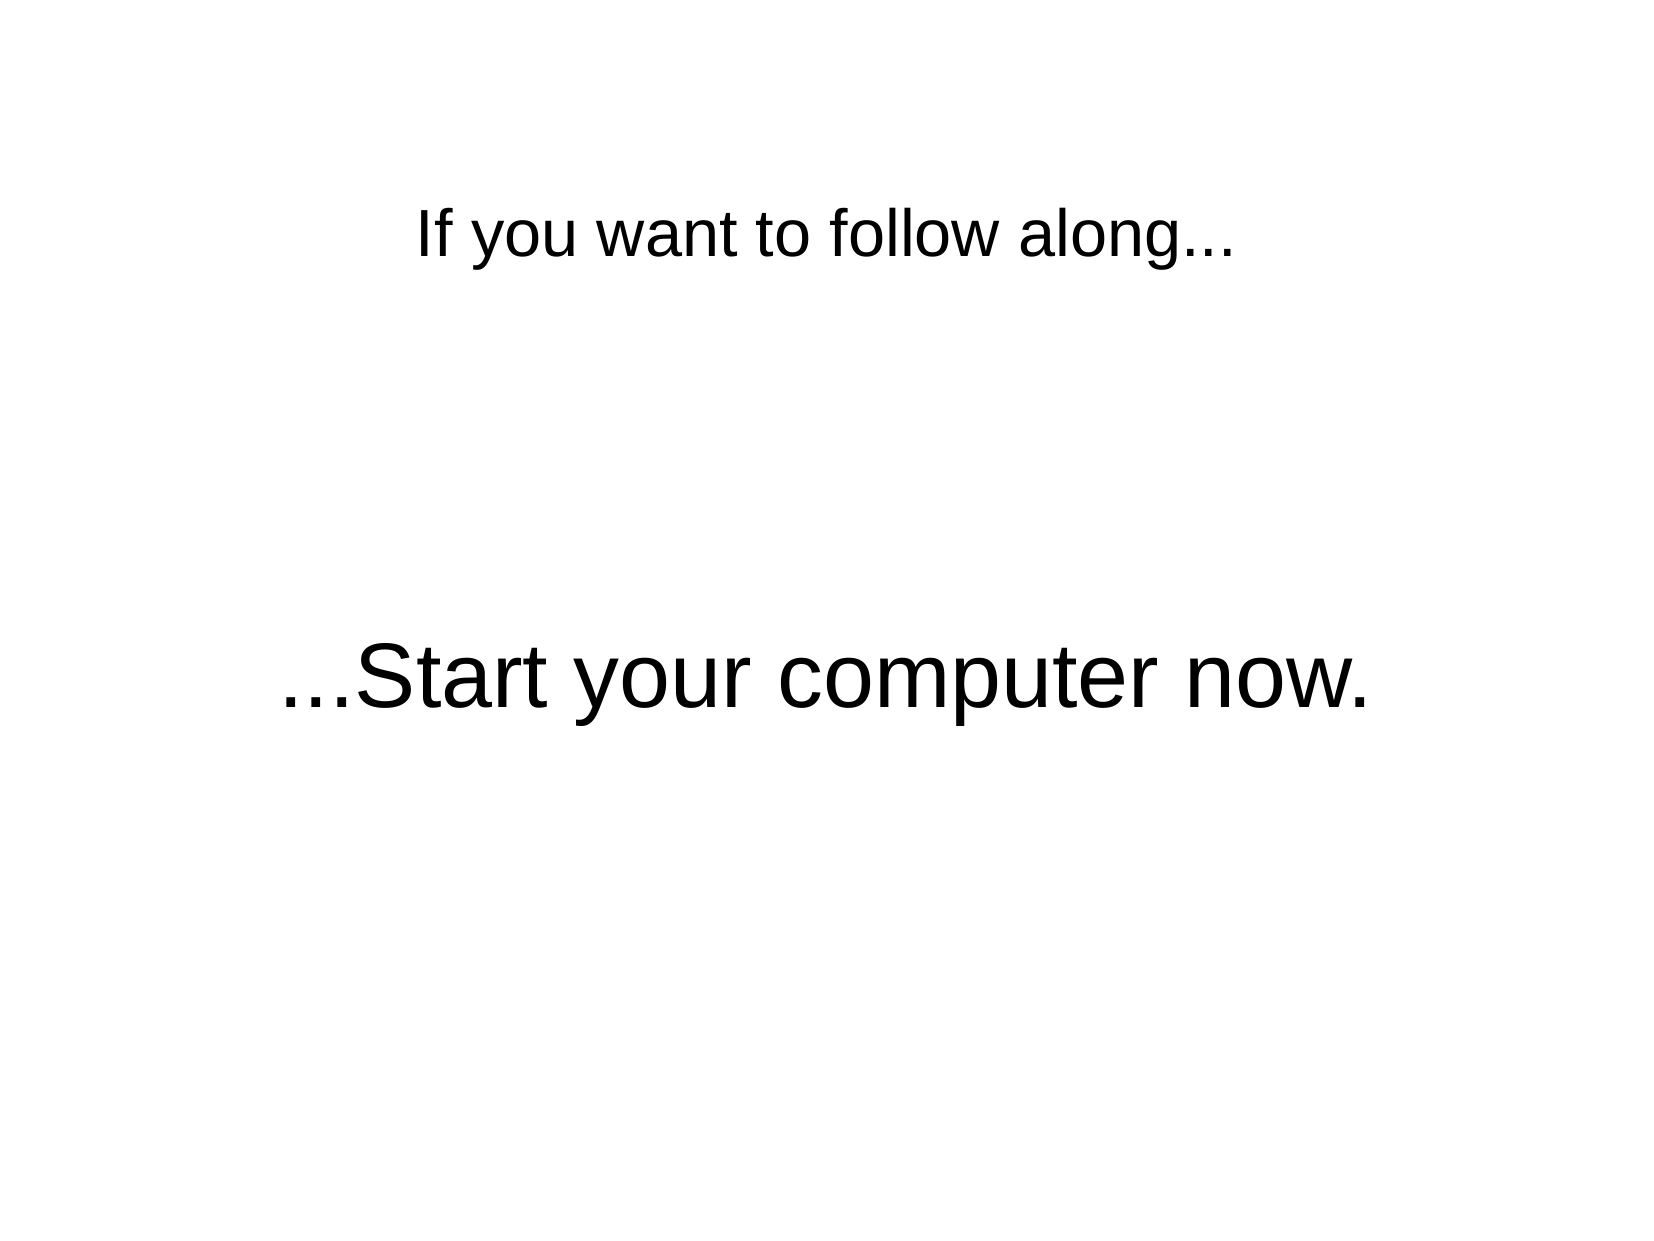

If you want to follow along...
# ...Start your computer now.